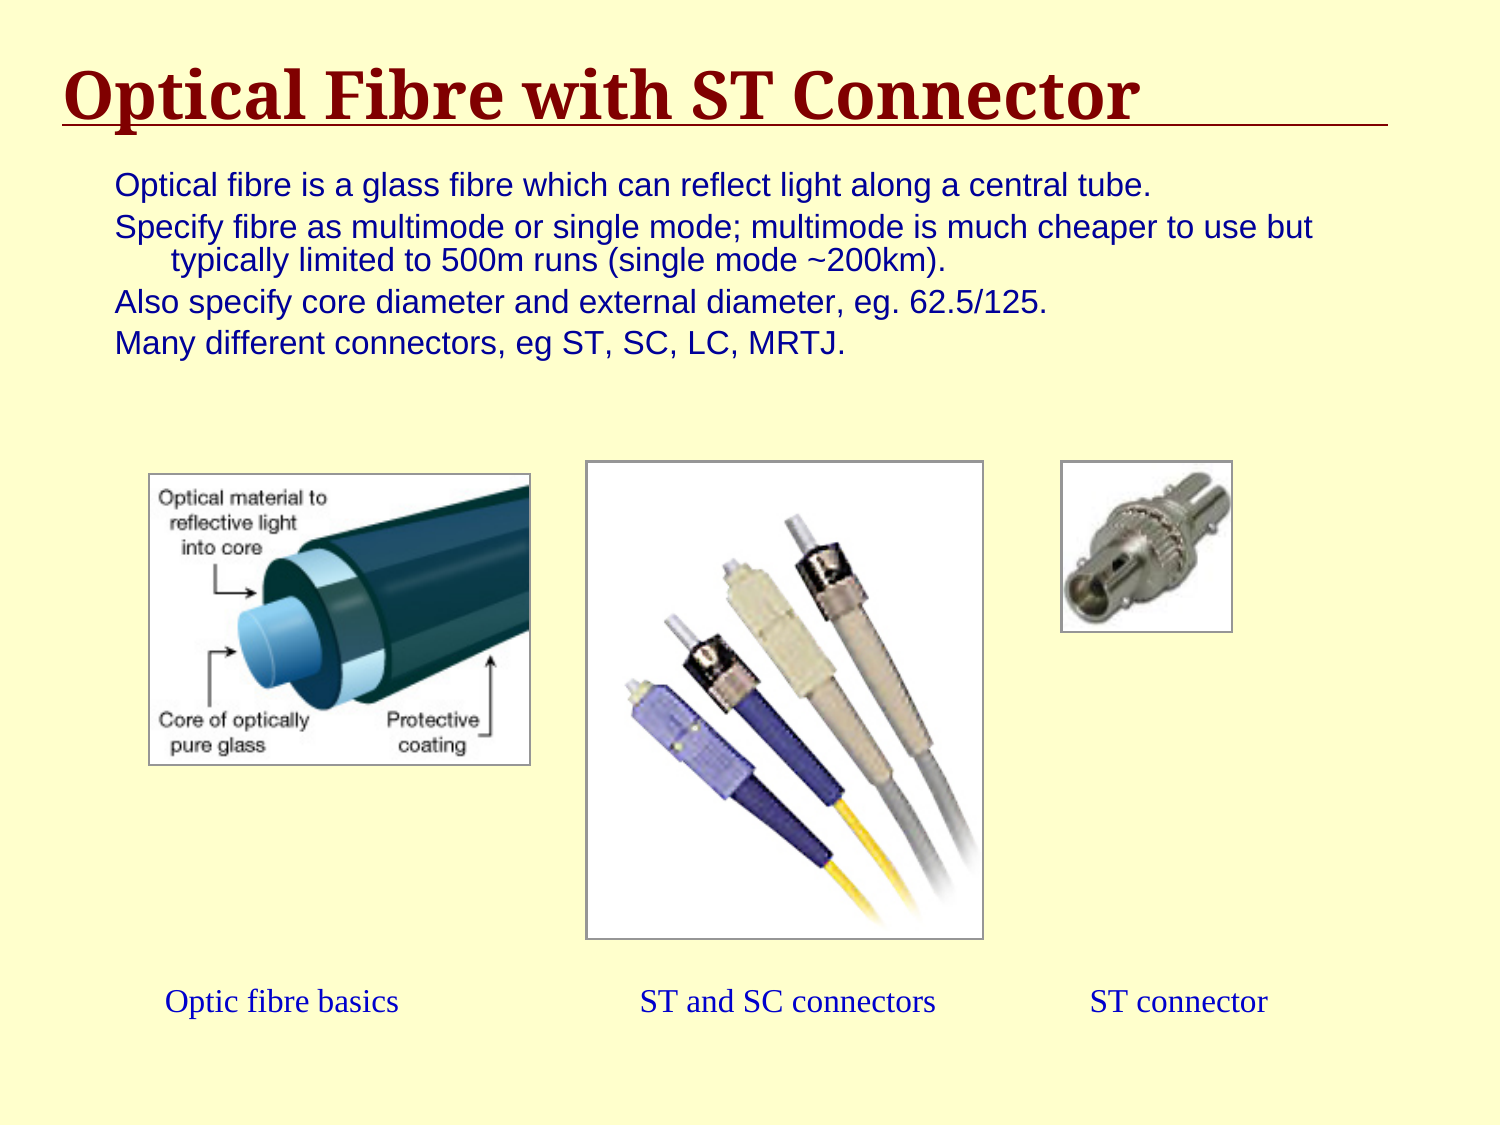

# Optical Fibre with ST Connector
Optical fibre is a glass fibre which can reflect light along a central tube.
Specify fibre as multimode or single mode; multimode is much cheaper to use but typically limited to 500m runs (single mode ~200km).
Also specify core diameter and external diameter, eg. 62.5/125.
Many different connectors, eg ST, SC, LC, MRTJ.
Optic fibre basics
ST and SC connectors
ST connector